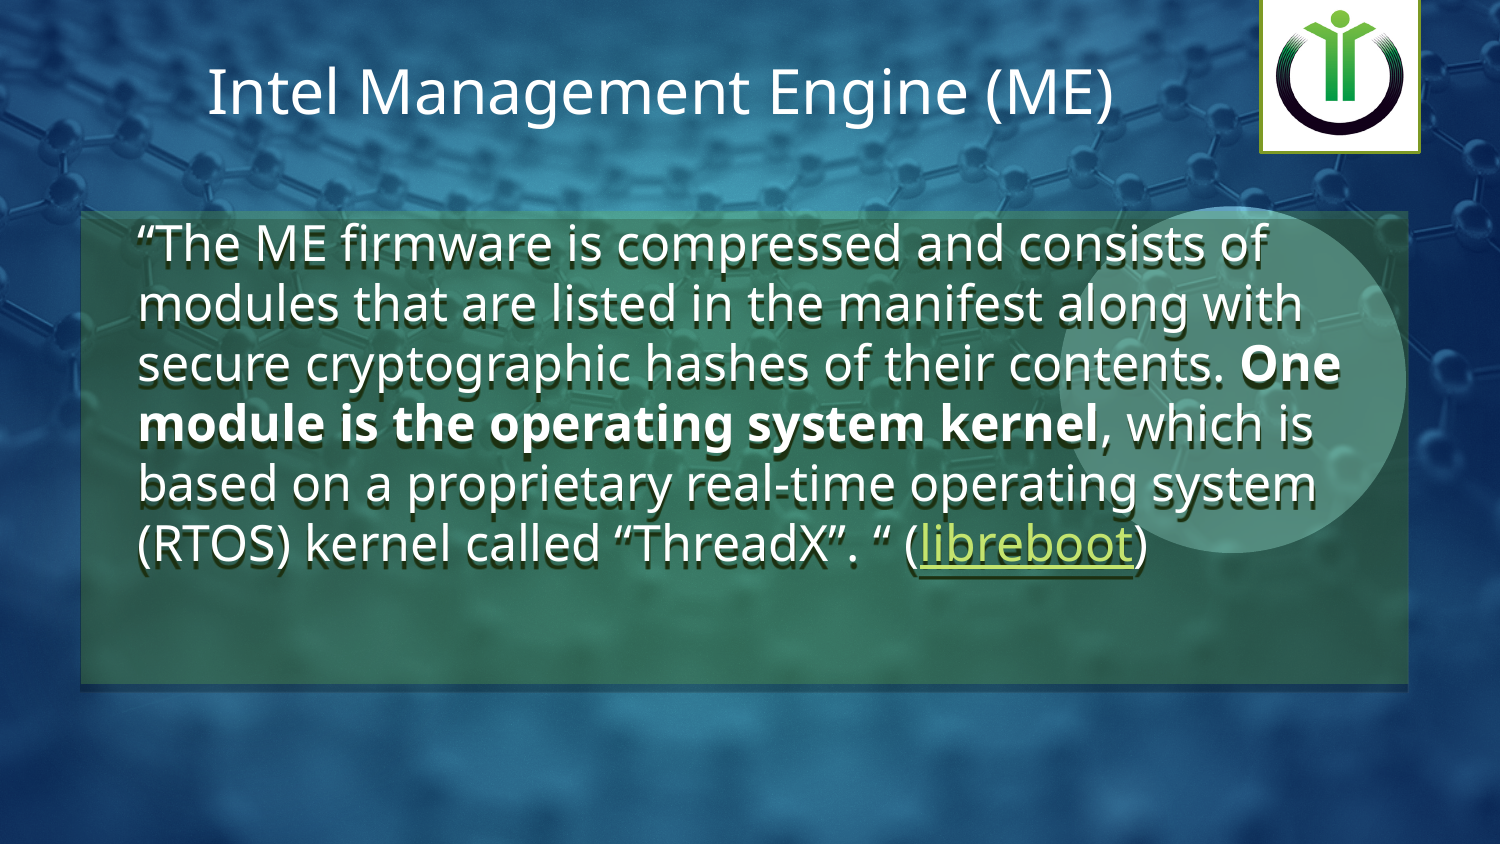

Intel Management Engine (ME)
“The ME firmware is compressed and consists of modules that are listed in the manifest along with secure cryptographic hashes of their contents. One module is the operating system kernel, which is based on a proprietary real-time operating system (RTOS) kernel called “ThreadX”. “ (libreboot)